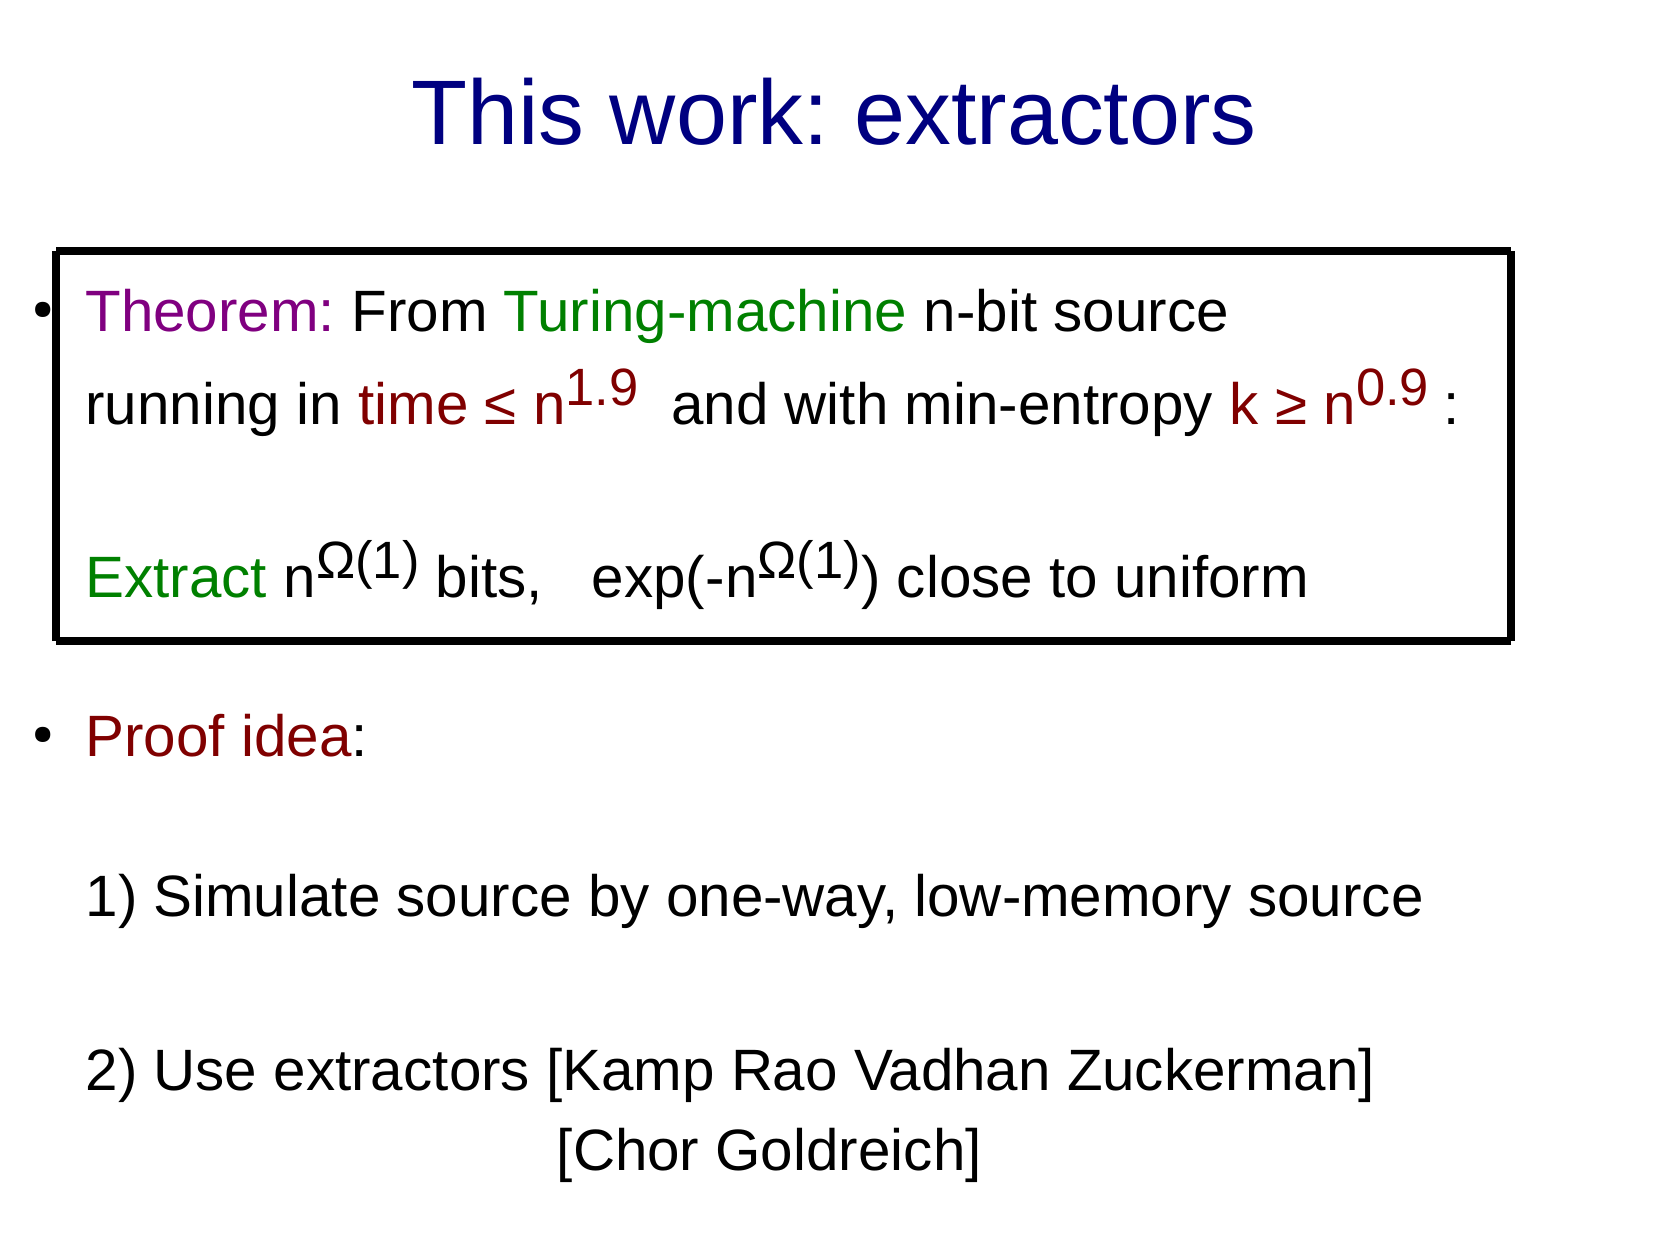

This work: extractors
# Theorem: From Turing-machine n-bit source
running in time ≤ n1.9 and with min-entropy k ≥ n0.9 :
Extract nΩ(1) bits, exp(-nΩ(1)) close to uniform
Proof idea:
1) Simulate source by one-way, low-memory source
2) Use extractors [Kamp Rao Vadhan Zuckerman]
 [Chor Goldreich]